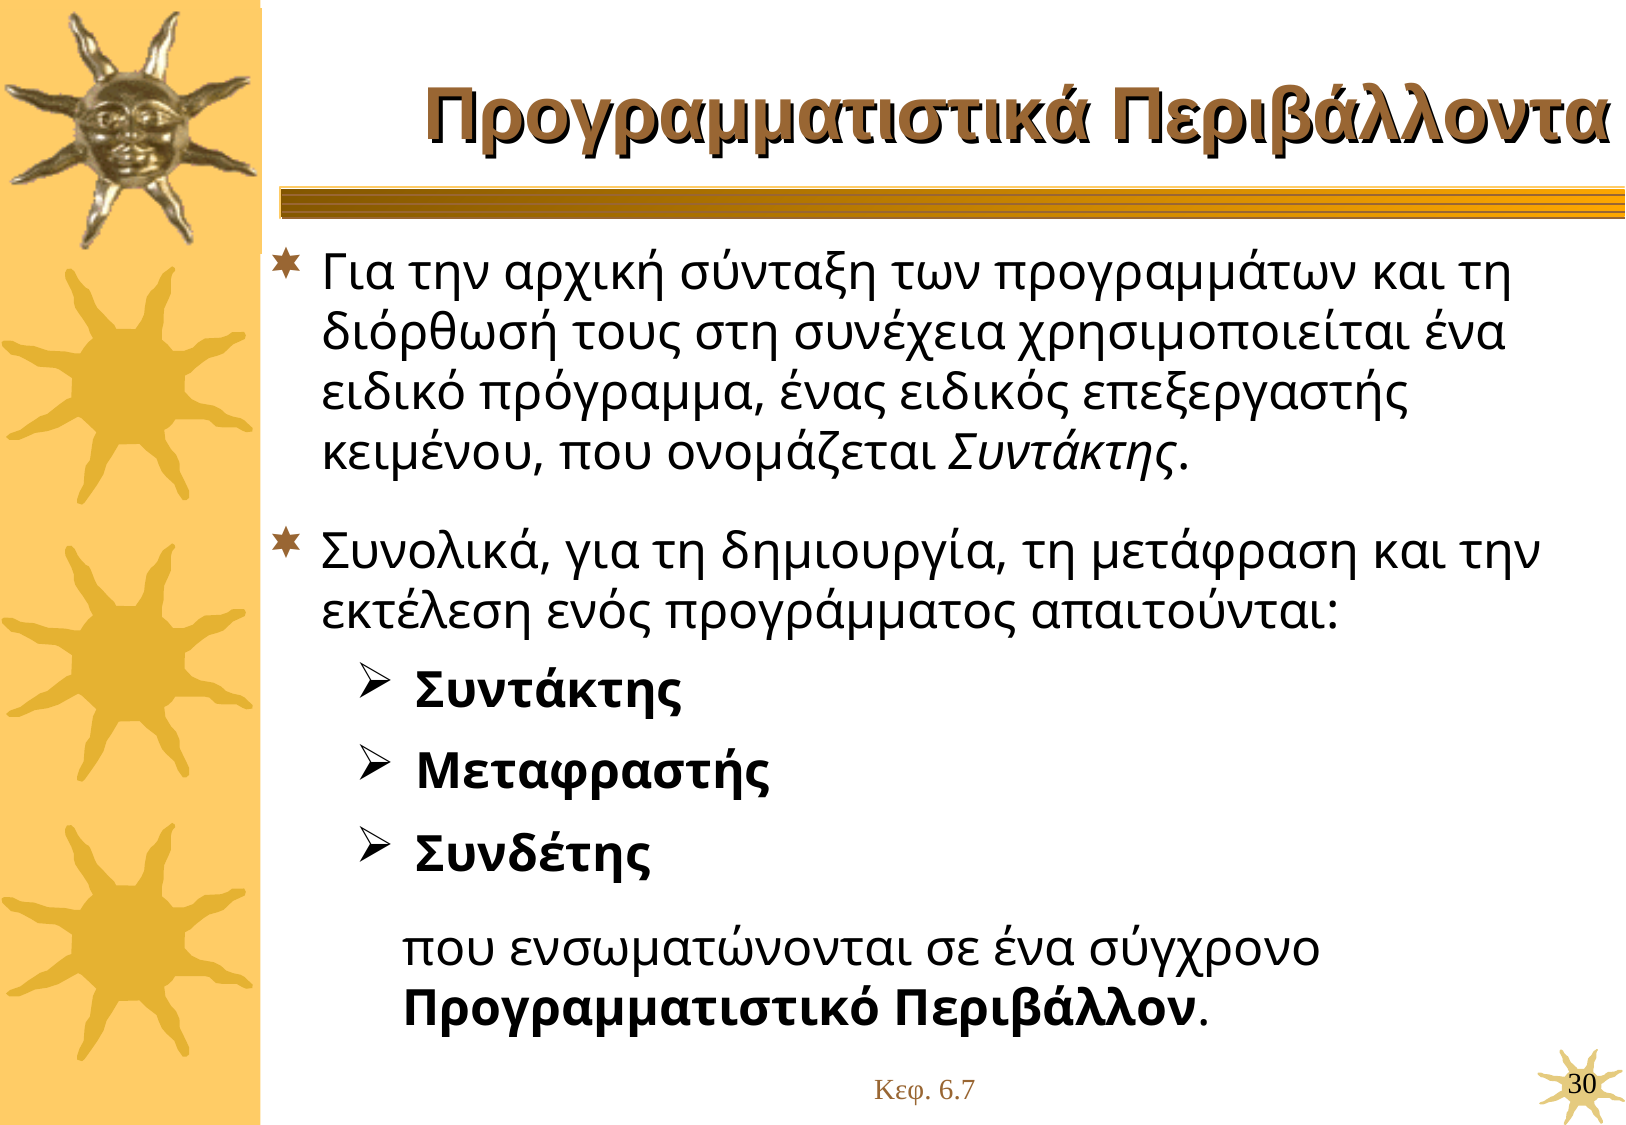

Προγραμματιστικά Περιβάλλοντα
Για την αρχική σύνταξη των προγραμμάτων και τη διόρθωσή τους στη συνέχεια χρησιμοποιείται ένα ειδικό πρόγραμμα, ένας ειδικός επεξεργαστής κειμένου, που ονομάζεται Συντάκτης.
Συνολικά, για τη δημιουργία, τη μετάφραση και την εκτέλεση ενός προγράμματος απαιτούνται:
 Συντάκτης
 Μεταφραστής
 Συνδέτης
που ενσωματώνονται σε ένα σύγχρονο Προγραμματιστικό Περιβάλλον.
30
Κεφ. 6.7